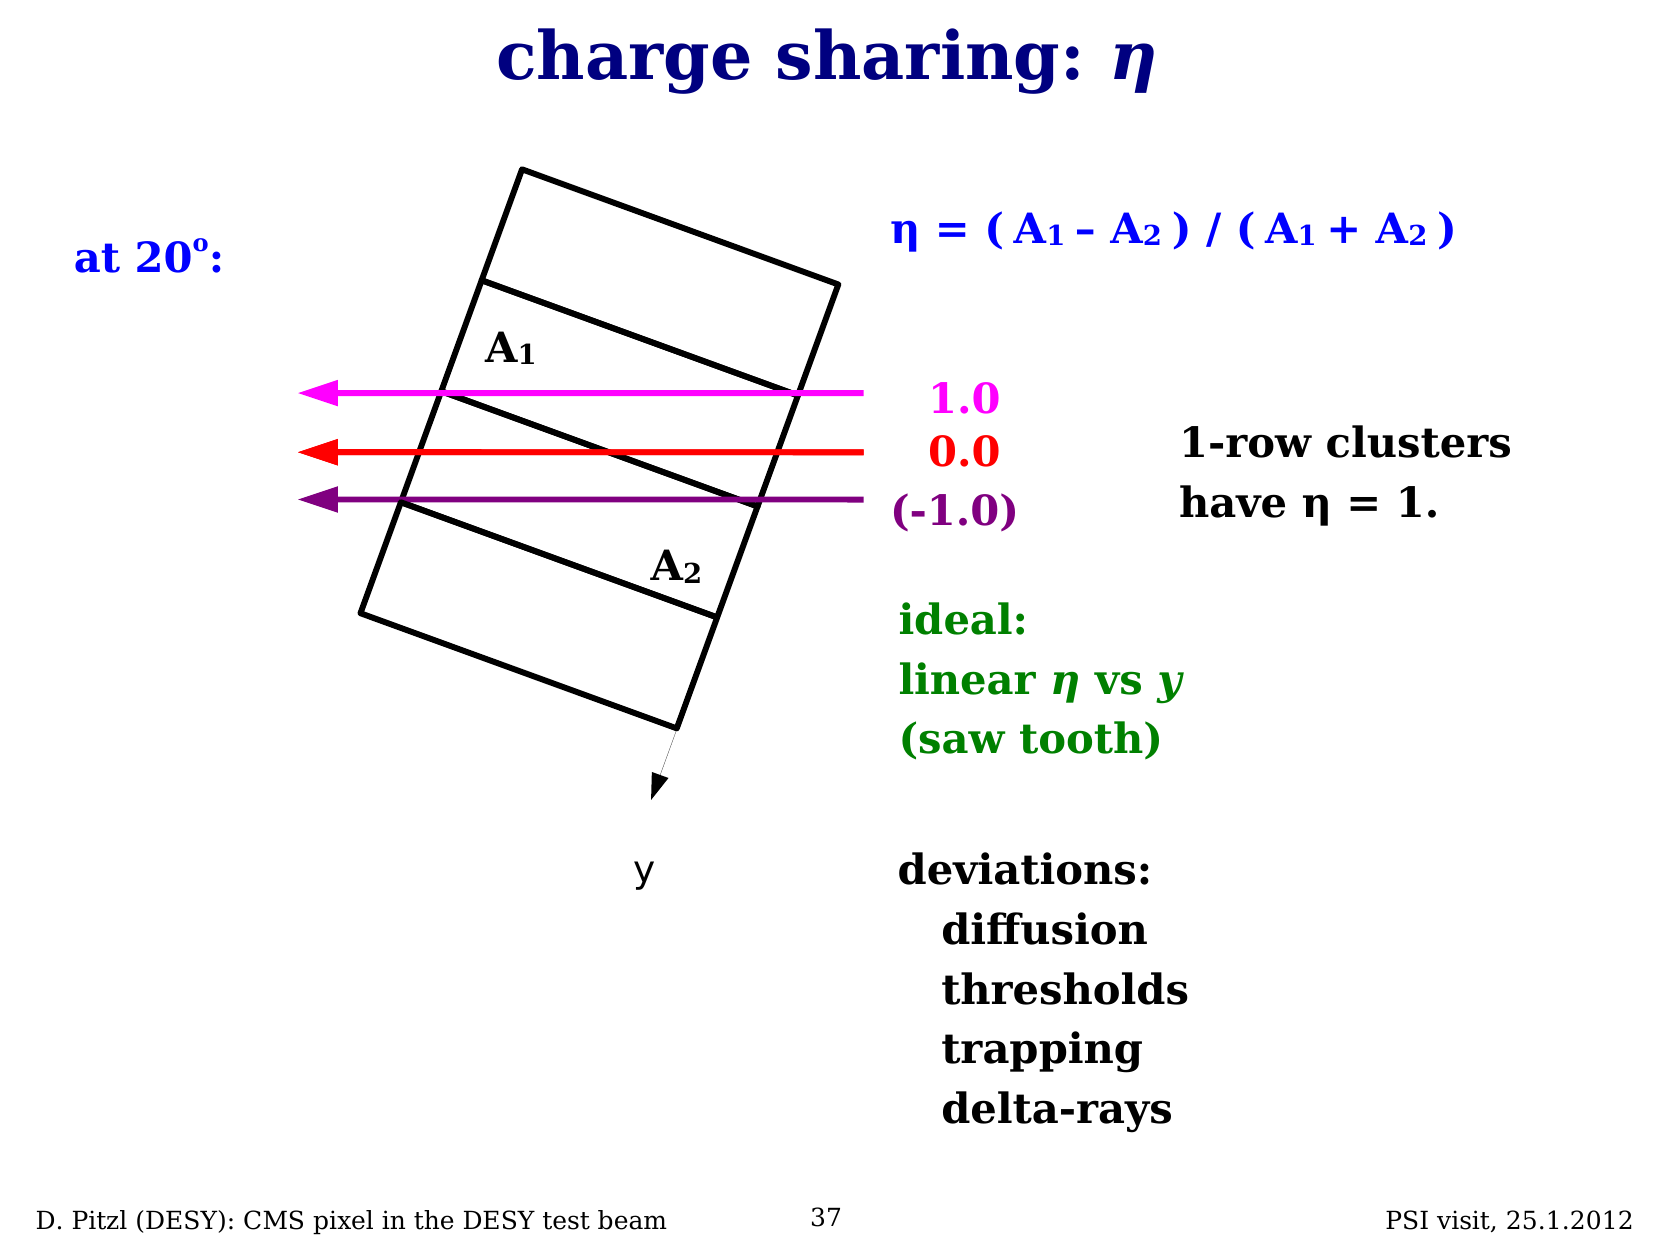

# charge sharing: η
η = ( A1 – A2 ) / ( A1 + A2 )
at 20o:
A1
 1.0
1-row clusters
have η = 1.
 0.0
(-1.0)
A2
ideal:
linear η vs y
(saw tooth)
deviations:
 diffusion
 thresholds
 trapping
 delta-rays
y